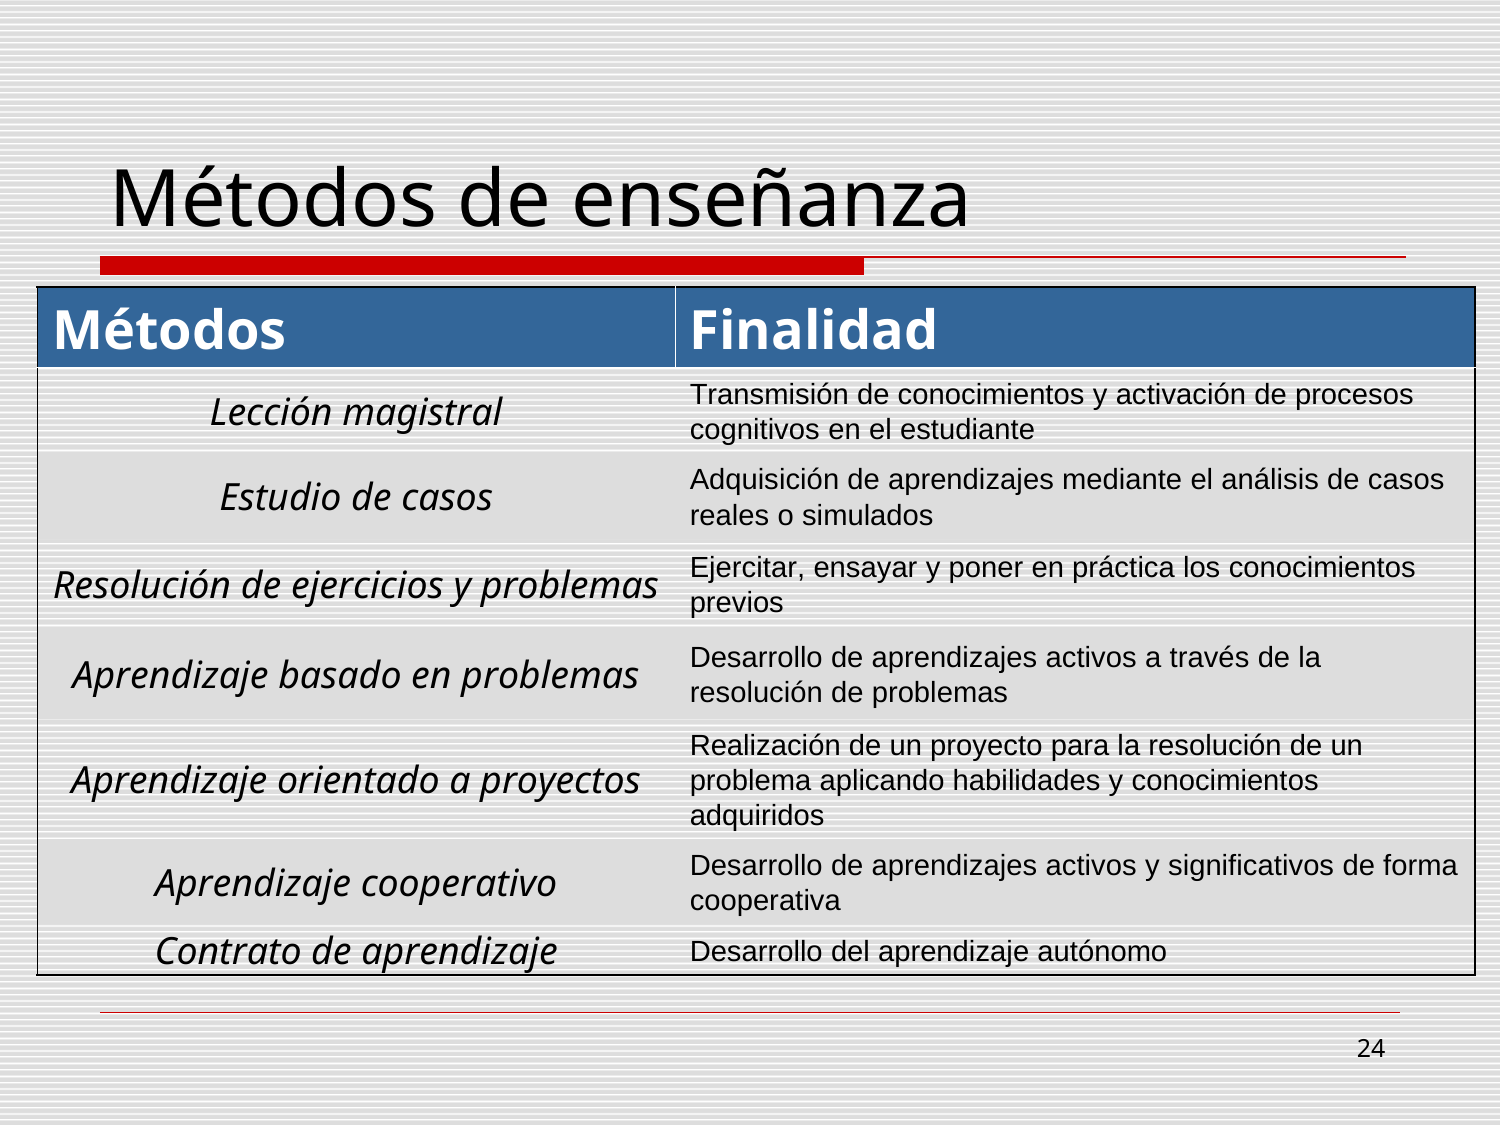

# Métodos de enseñanza
| Métodos | Finalidad |
| --- | --- |
| Lección magistral | Transmisión de conocimientos y activación de procesos cognitivos en el estudiante |
| Estudio de casos | Adquisición de aprendizajes mediante el análisis de casos reales o simulados |
| Resolución de ejercicios y problemas | Ejercitar, ensayar y poner en práctica los conocimientos previos |
| Aprendizaje basado en problemas | Desarrollo de aprendizajes activos a través de la resolución de problemas |
| Aprendizaje orientado a proyectos | Realización de un proyecto para la resolución de un problema aplicando habilidades y conocimientos adquiridos |
| Aprendizaje cooperativo | Desarrollo de aprendizajes activos y significativos de forma cooperativa |
| Contrato de aprendizaje | Desarrollo del aprendizaje autónomo |